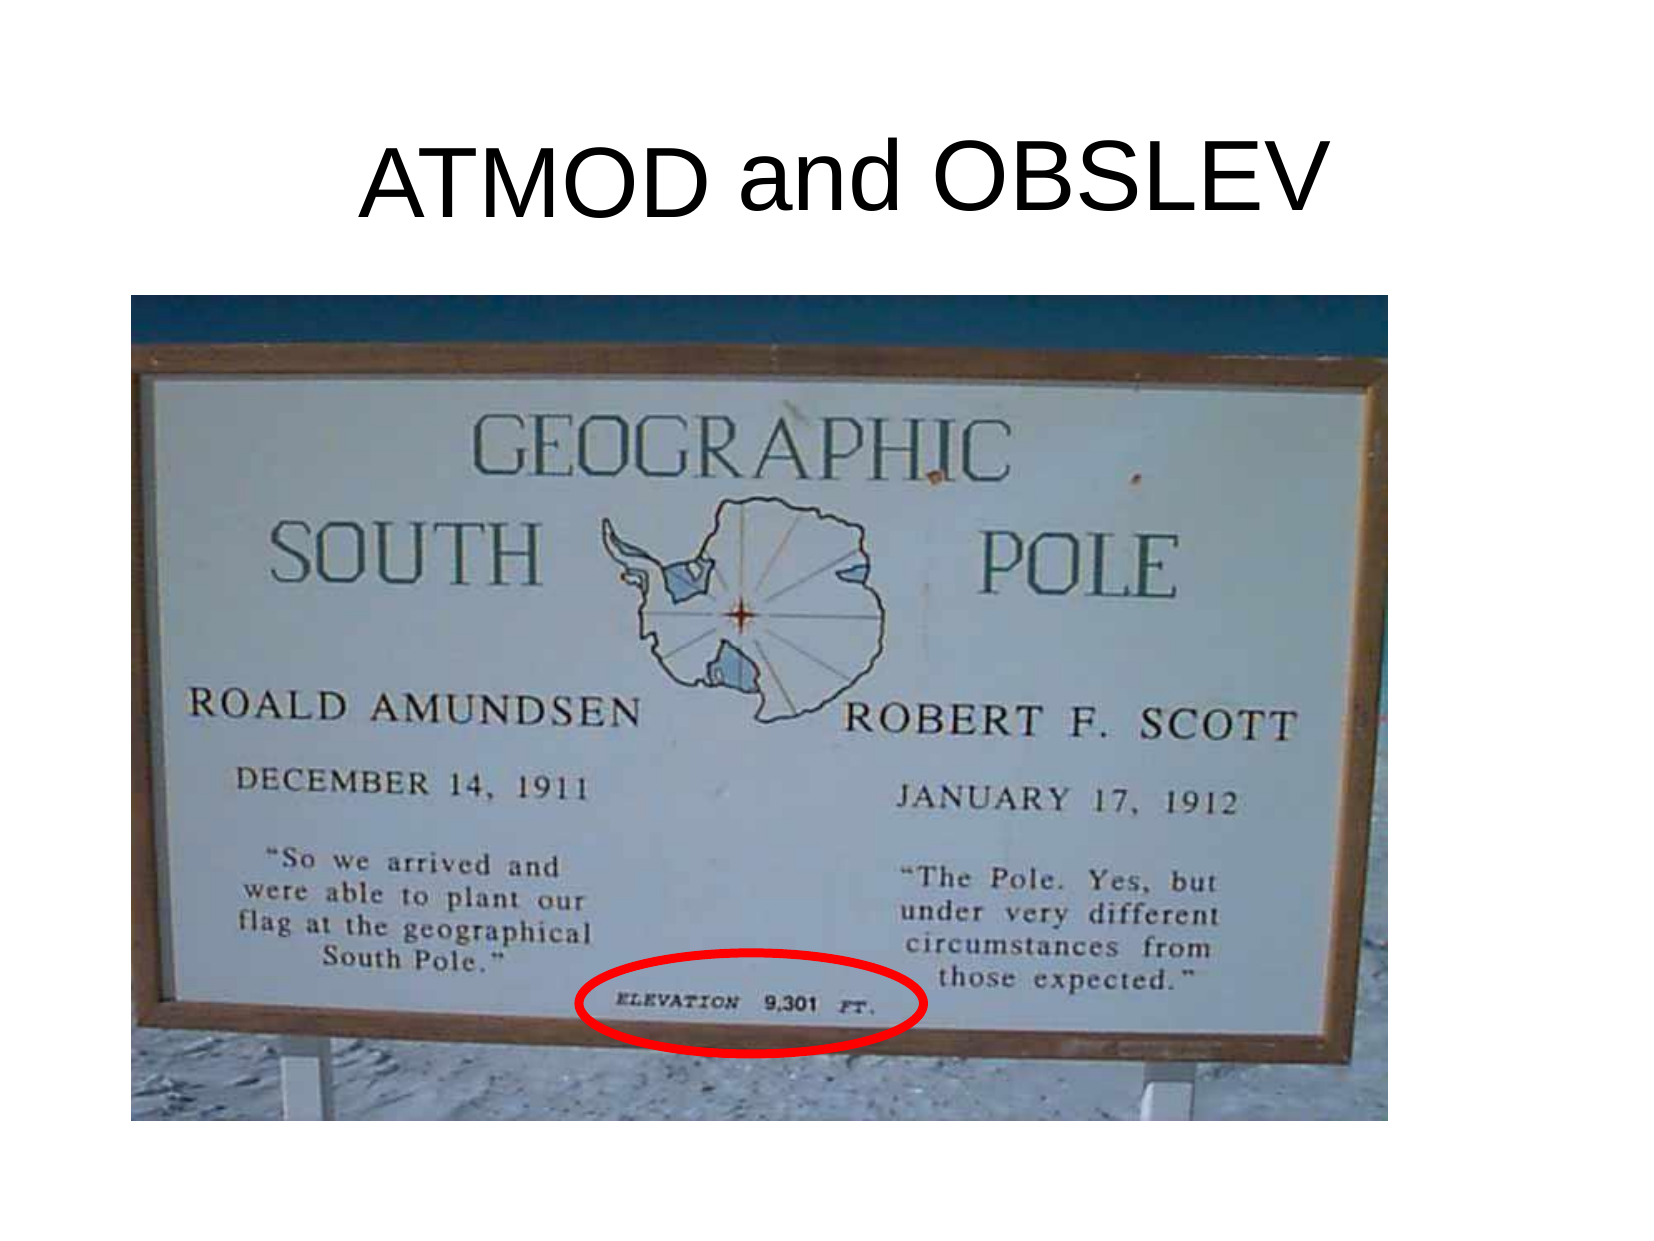

and OBSLEV
ATMOD
13 = South Pole, October